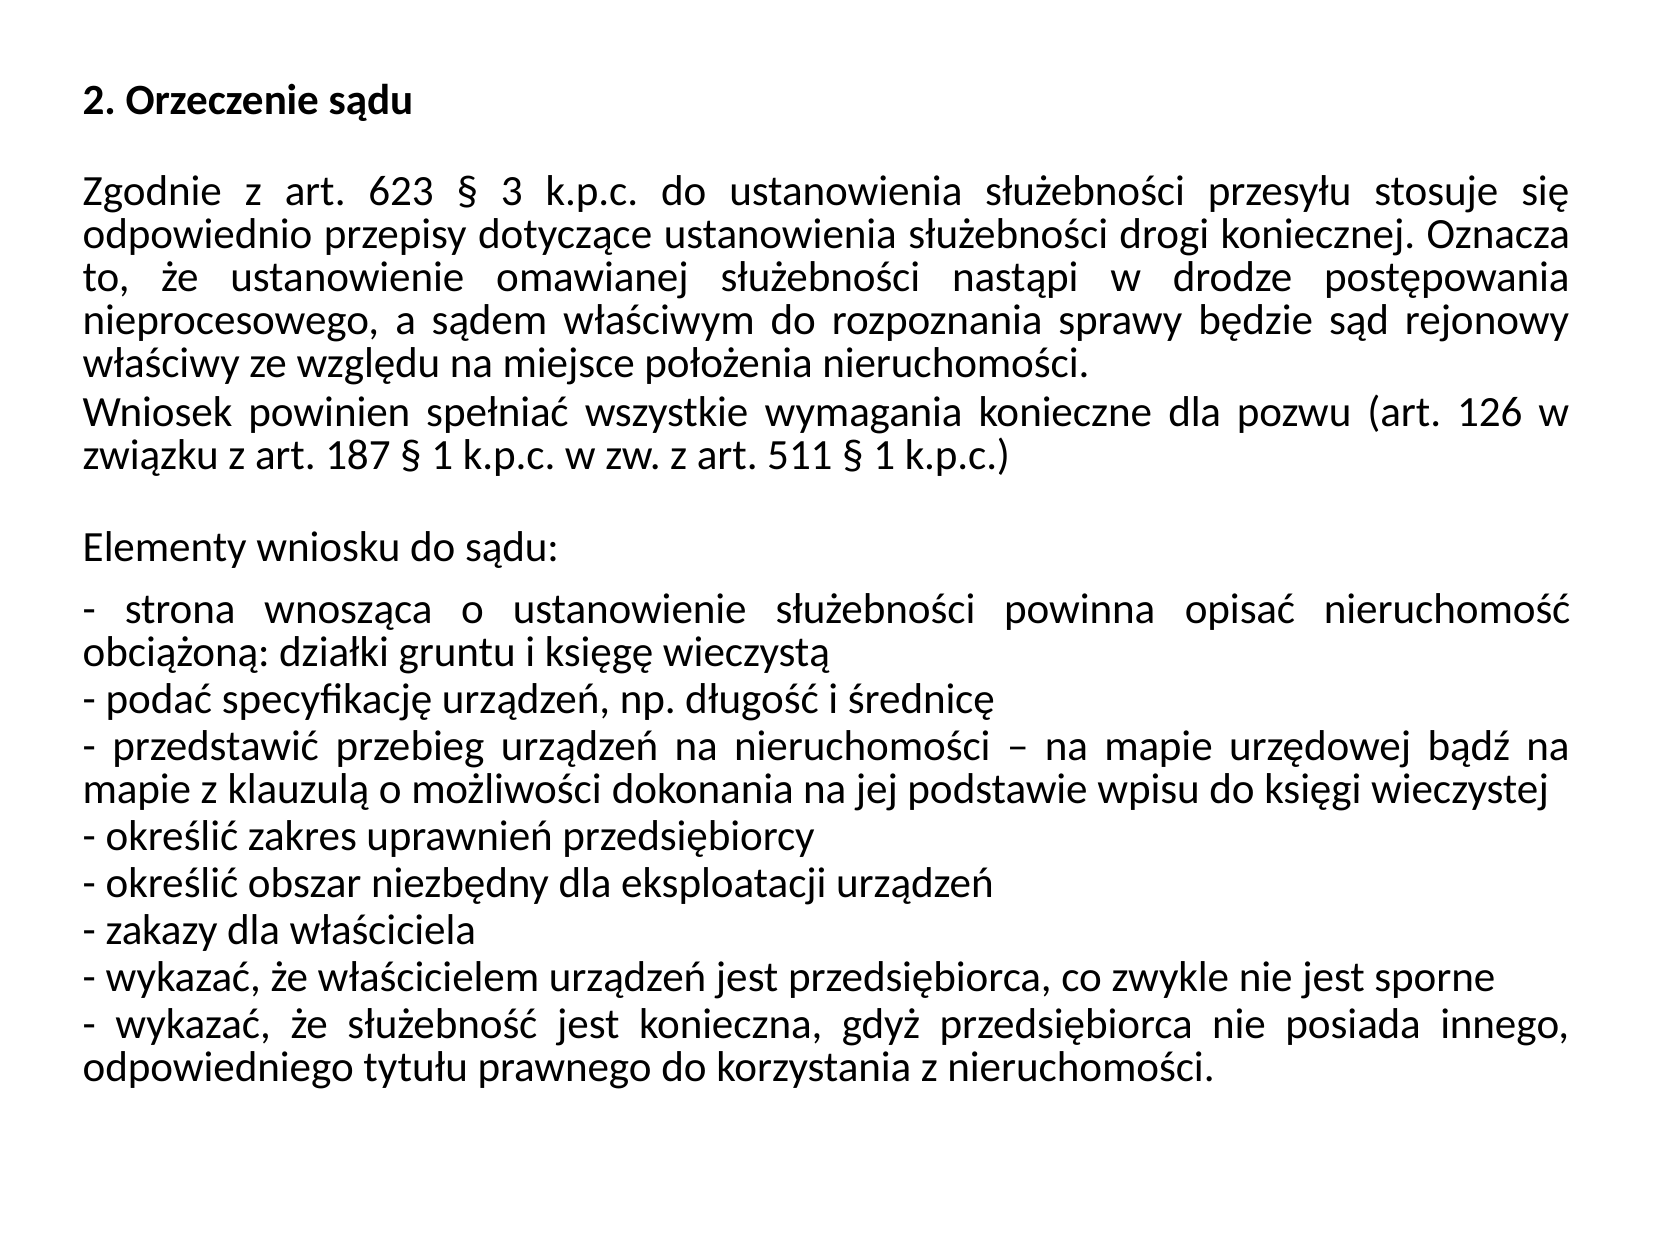

#
2. Orzeczenie sądu
Zgodnie z art. 623 § 3 k.p.c. do ustanowienia służebności przesyłu stosuje się odpowiednio przepisy dotyczące ustanowienia służebności drogi koniecznej. Oznacza to, że ustanowienie omawianej służebności nastąpi w drodze postępowania nieprocesowego, a sądem właściwym do rozpoznania sprawy będzie sąd rejonowy właściwy ze względu na miejsce położenia nieruchomości.
Wniosek powinien spełniać wszystkie wymagania konieczne dla pozwu (art. 126 w związku z art. 187 § 1 k.p.c. w zw. z art. 511 § 1 k.p.c.)
Elementy wniosku do sądu:
- strona wnosząca o ustanowienie służebności powinna opisać nieruchomość obciążoną: działki gruntu i księgę wieczystą
- podać specyfikację urządzeń, np. długość i średnicę
- przedstawić przebieg urządzeń na nieruchomości – na mapie urzędowej bądź na mapie z klauzulą o możliwości dokonania na jej podstawie wpisu do księgi wieczystej
- określić zakres uprawnień przedsiębiorcy
- określić obszar niezbędny dla eksploatacji urządzeń
- zakazy dla właściciela
- wykazać, że właścicielem urządzeń jest przedsiębiorca, co zwykle nie jest sporne
- wykazać, że służebność jest konieczna, gdyż przedsiębiorca nie posiada innego, odpowiedniego tytułu prawnego do korzystania z nieruchomości.